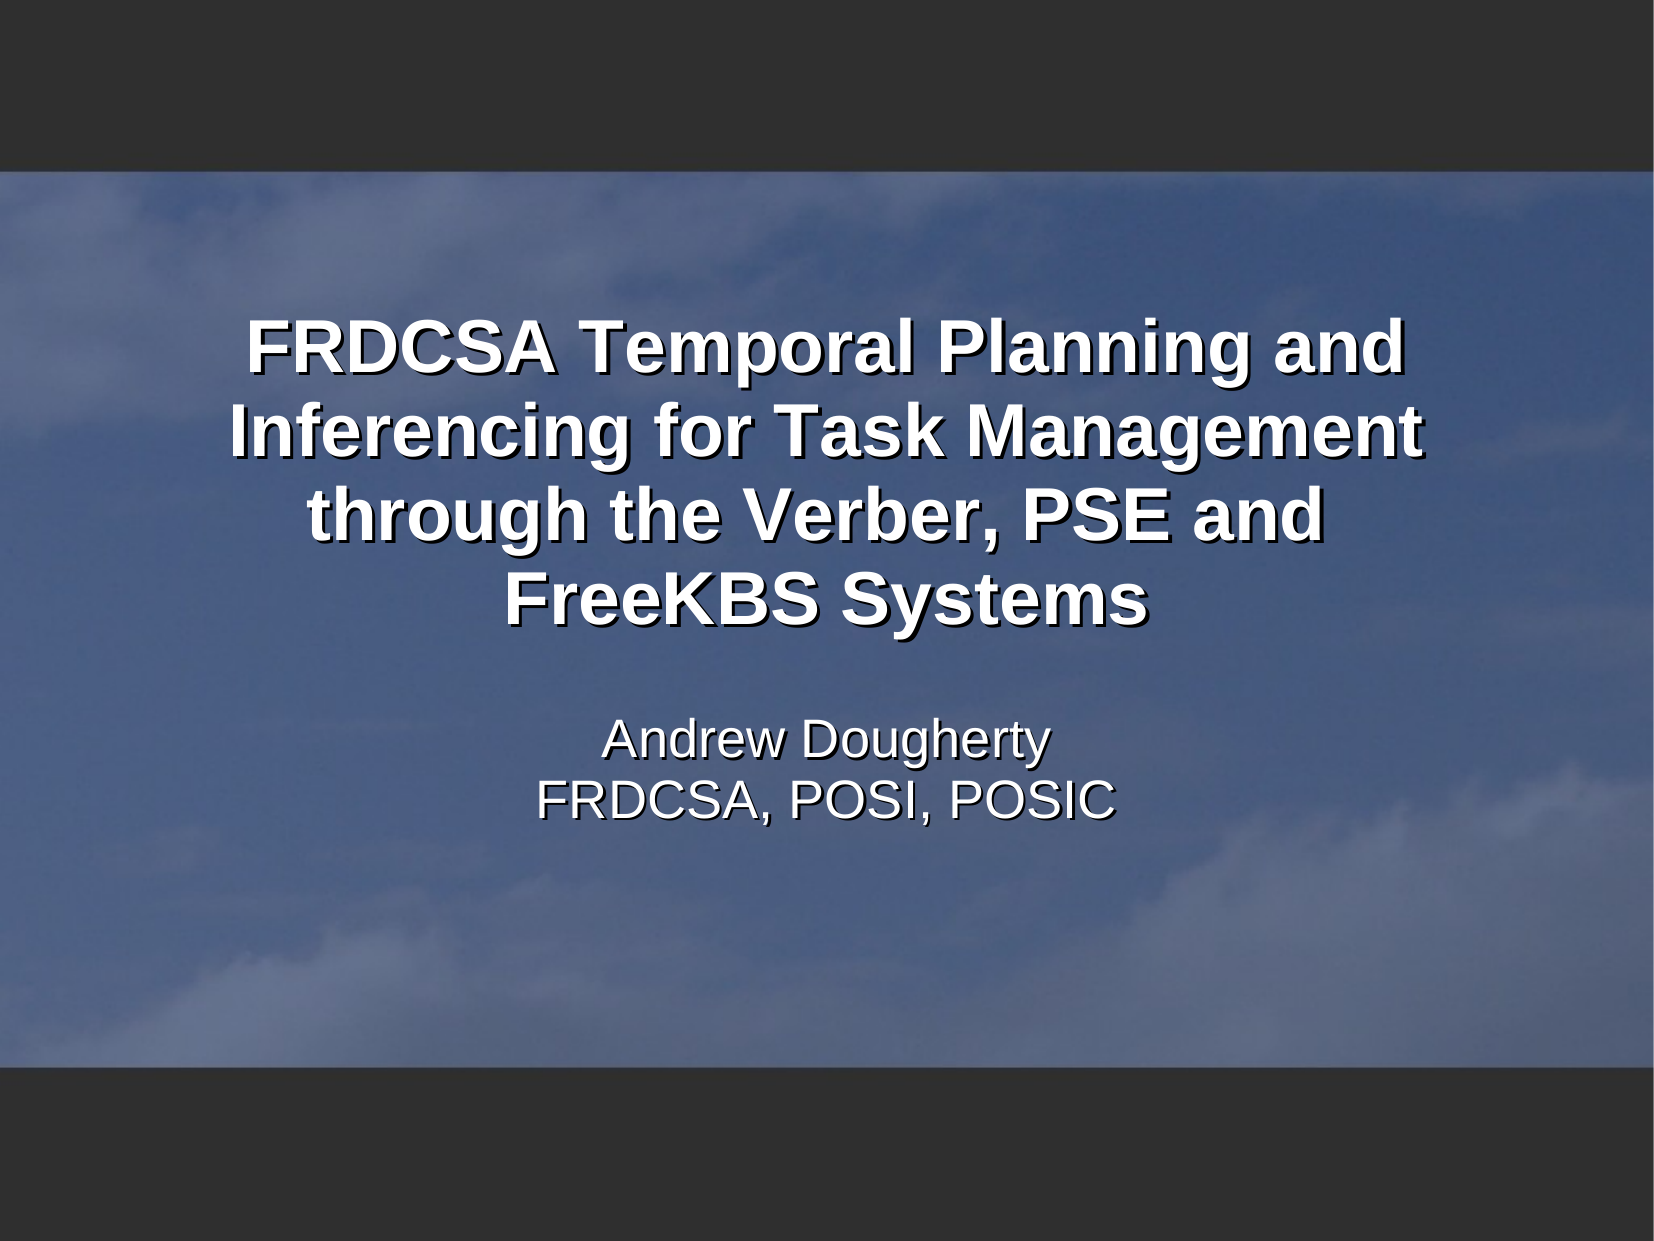

# FRDCSA Temporal Planning and Inferencing for Task Management through the Verber, PSE and FreeKBS Systems
Andrew Dougherty
FRDCSA, POSI, POSIC